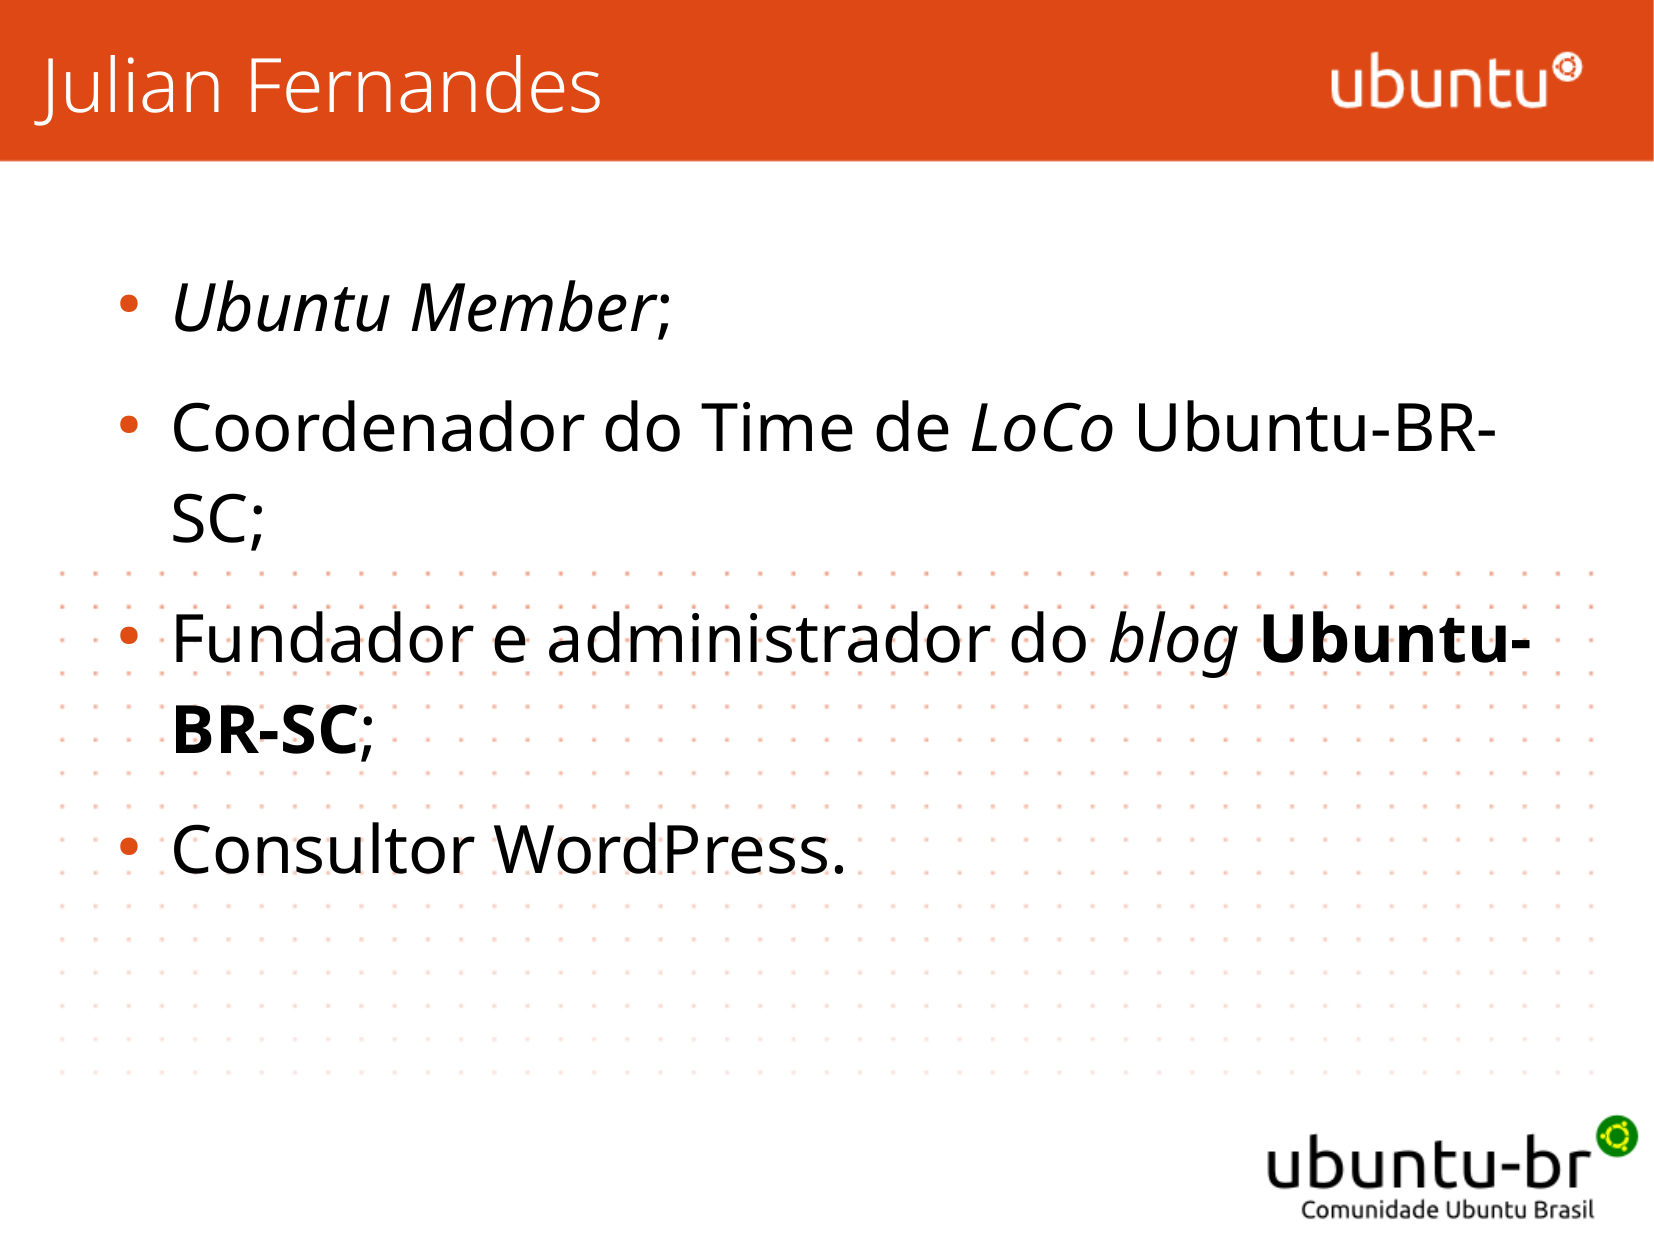

# Julian Fernandes
Ubuntu Member;
Coordenador do Time de LoCo Ubuntu-BR-SC;
Fundador e administrador do blog Ubuntu-BR-SC;
Consultor WordPress.